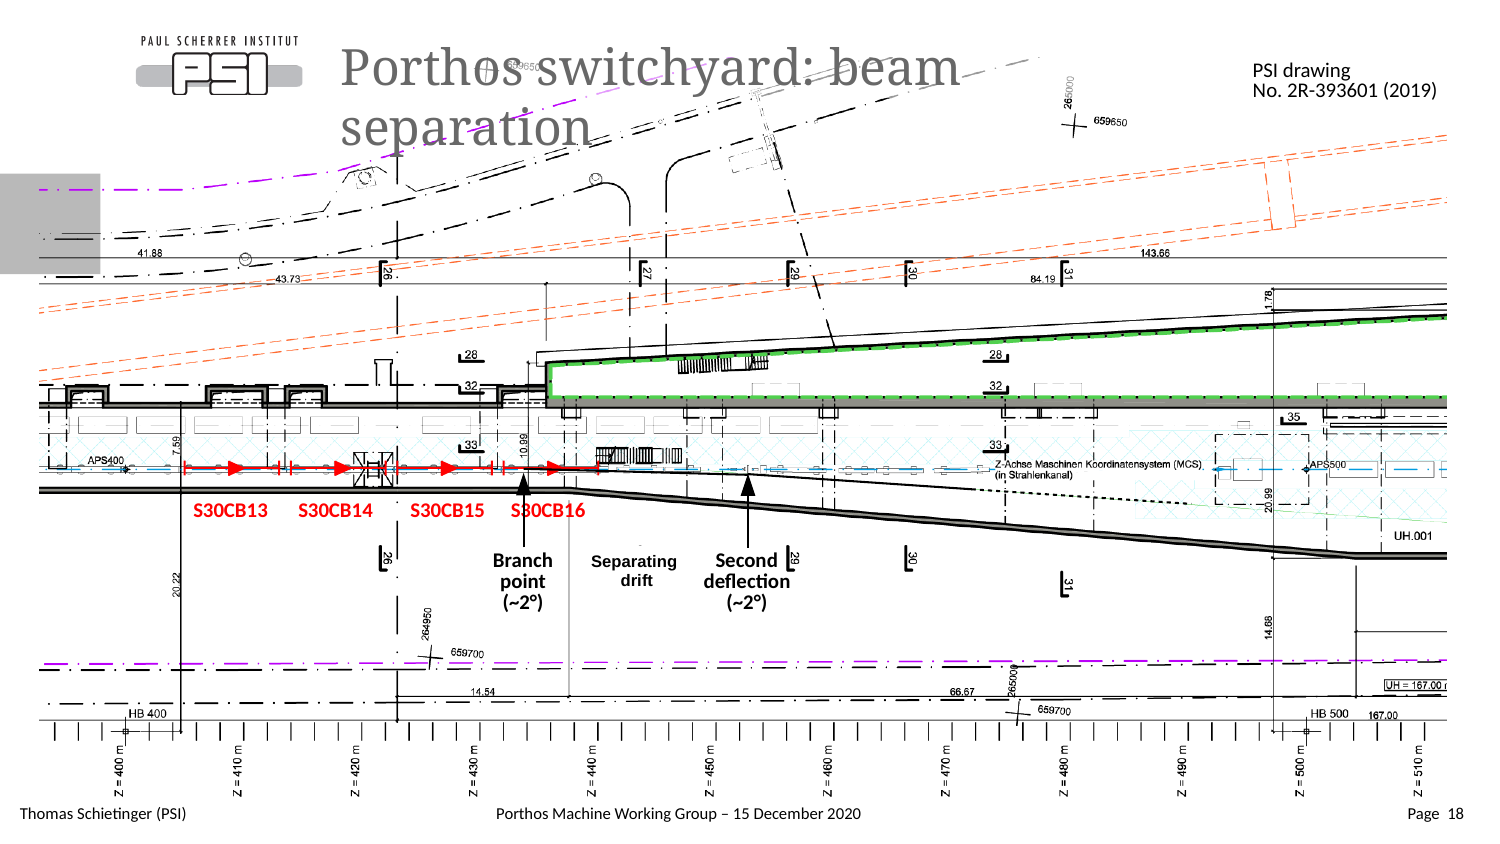

# Porthos switchyard: beam separation
PSI drawing
No. 2R-393601 (2019)
S30CB13
S30CB14
S30CB15
S30CB16
Branch point (~2°)
Second deflection (~2°)
Separating
drift